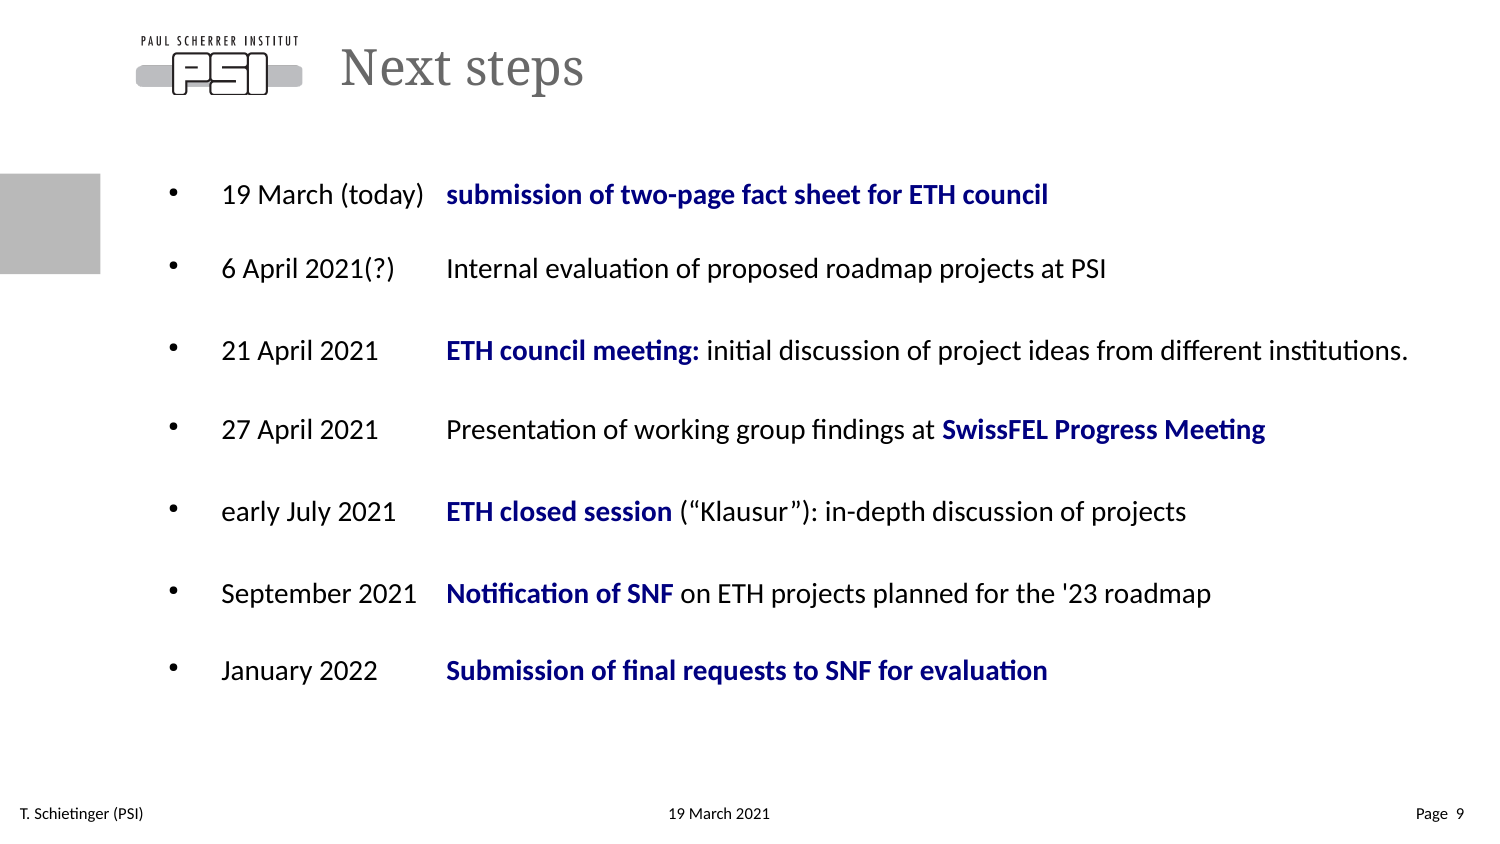

# Next steps
19 March (today) 	submission of two-page fact sheet for ETH council
6 April 2021(?)	Internal evaluation of proposed roadmap projects at PSI
21 April 2021	ETH council meeting: initial discussion of project ideas from different institutions.
27 April 2021	Presentation of working group findings at SwissFEL Progress Meeting
early July 2021	ETH closed session (“Klausur”): in-depth discussion of projects
September 2021	Notification of SNF on ETH projects planned for the '23 roadmap
January 2022	Submission of final requests to SNF for evaluation